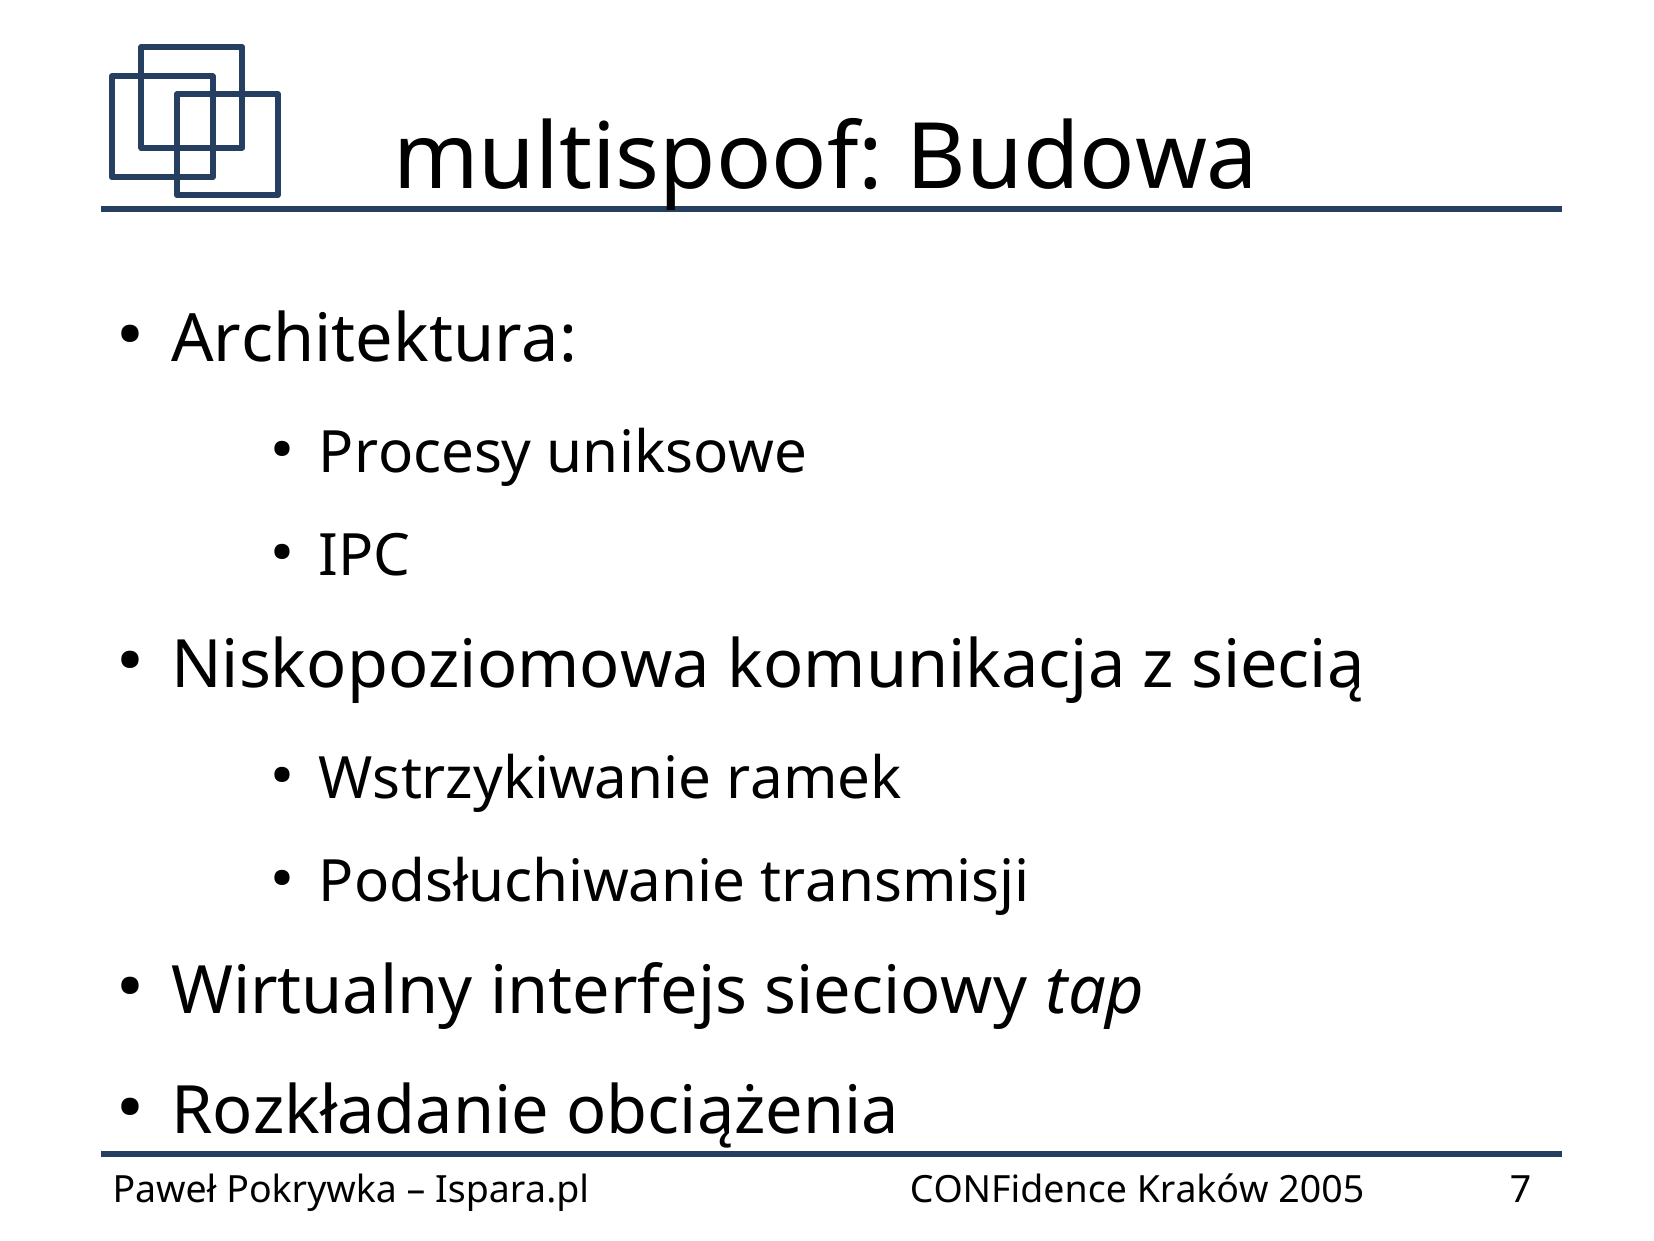

# multispoof: Budowa
Architektura:
Procesy uniksowe
IPC
Niskopoziomowa komunikacja z siecią
Wstrzykiwanie ramek
Podsłuchiwanie transmisji
Wirtualny interfejs sieciowy tap
Rozkładanie obciążenia